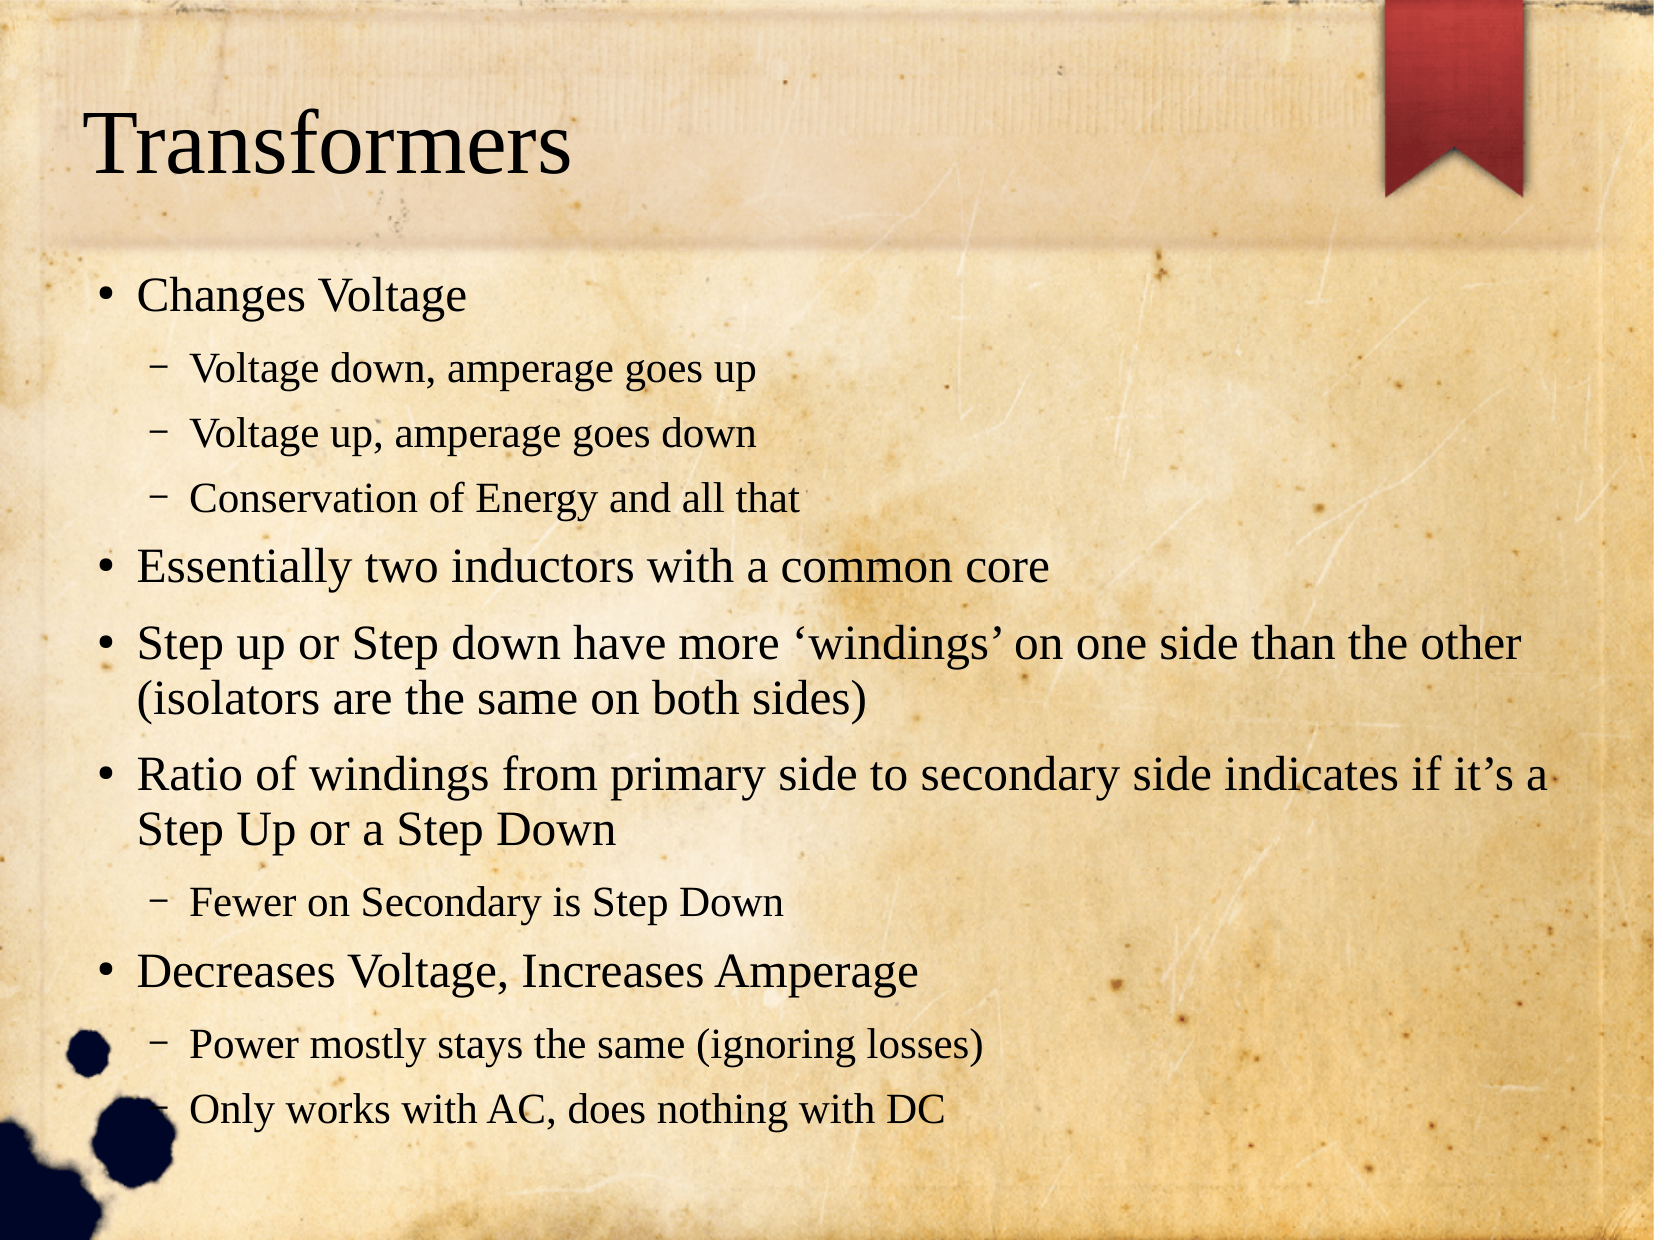

# Transformers
Changes Voltage
Voltage down, amperage goes up
Voltage up, amperage goes down
Conservation of Energy and all that
Essentially two inductors with a common core
Step up or Step down have more ‘windings’ on one side than the other (isolators are the same on both sides)
Ratio of windings from primary side to secondary side indicates if it’s a Step Up or a Step Down
Fewer on Secondary is Step Down
Decreases Voltage, Increases Amperage
Power mostly stays the same (ignoring losses)
Only works with AC, does nothing with DC